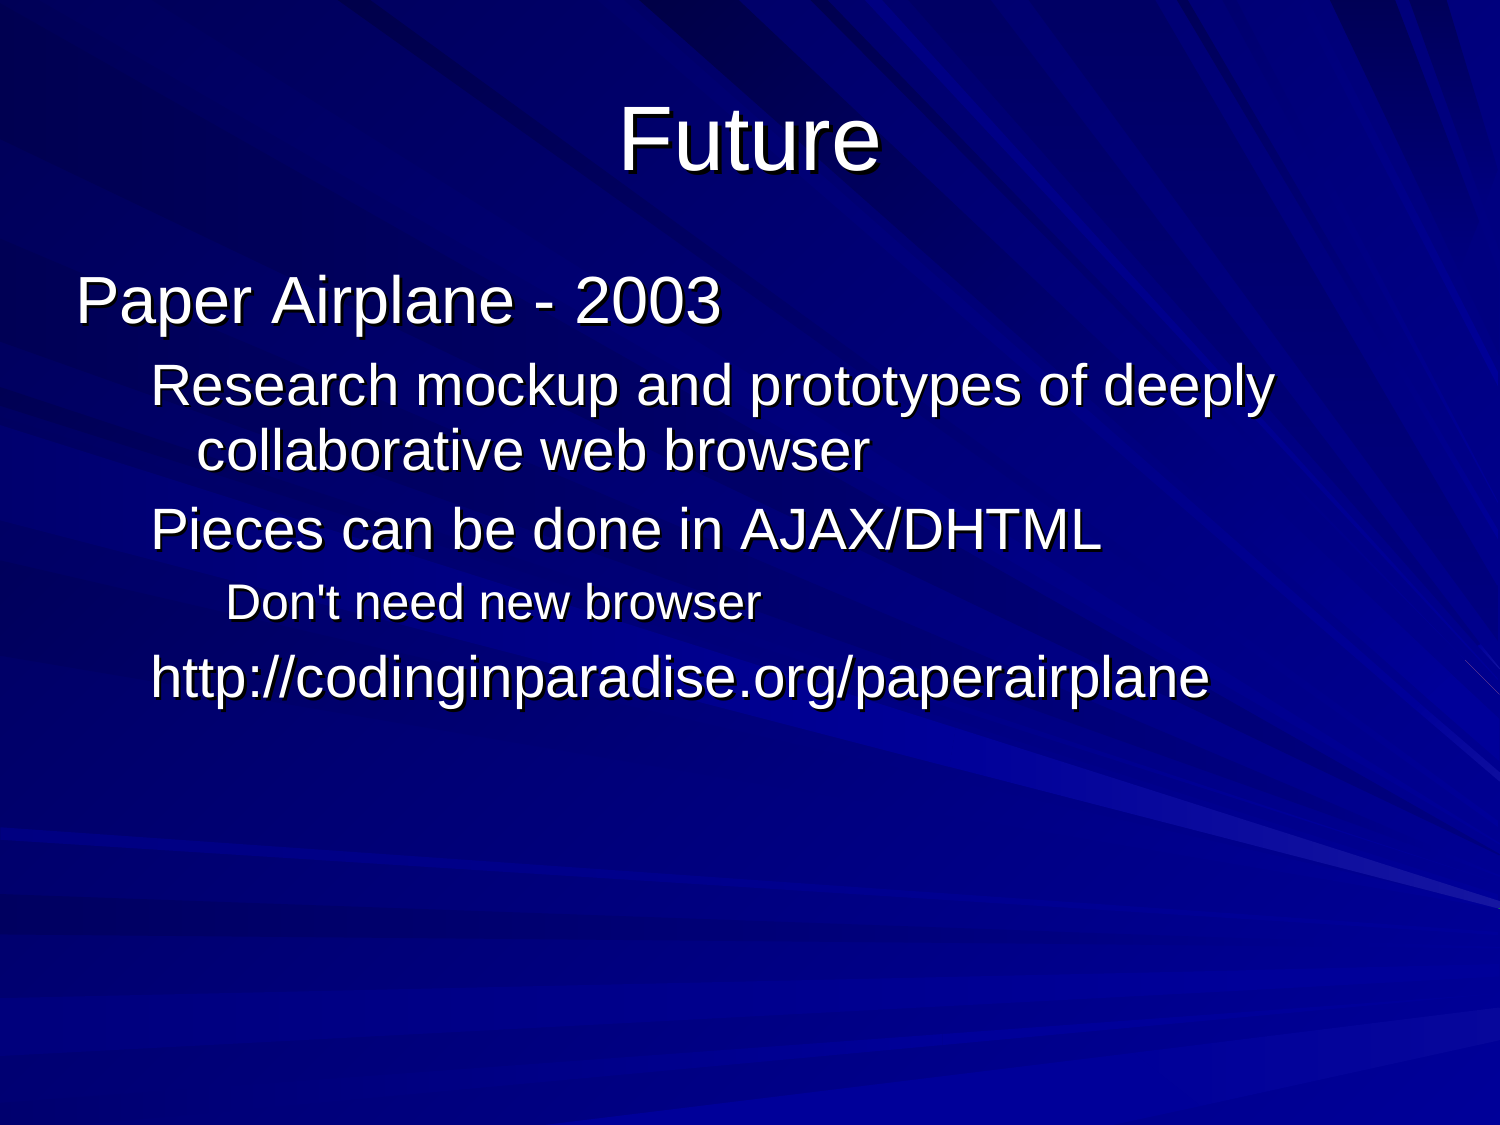

# Future
Paper Airplane - 2003
Research mockup and prototypes of deeply collaborative web browser
Pieces can be done in AJAX/DHTML
Don't need new browser
http://codinginparadise.org/paperairplane